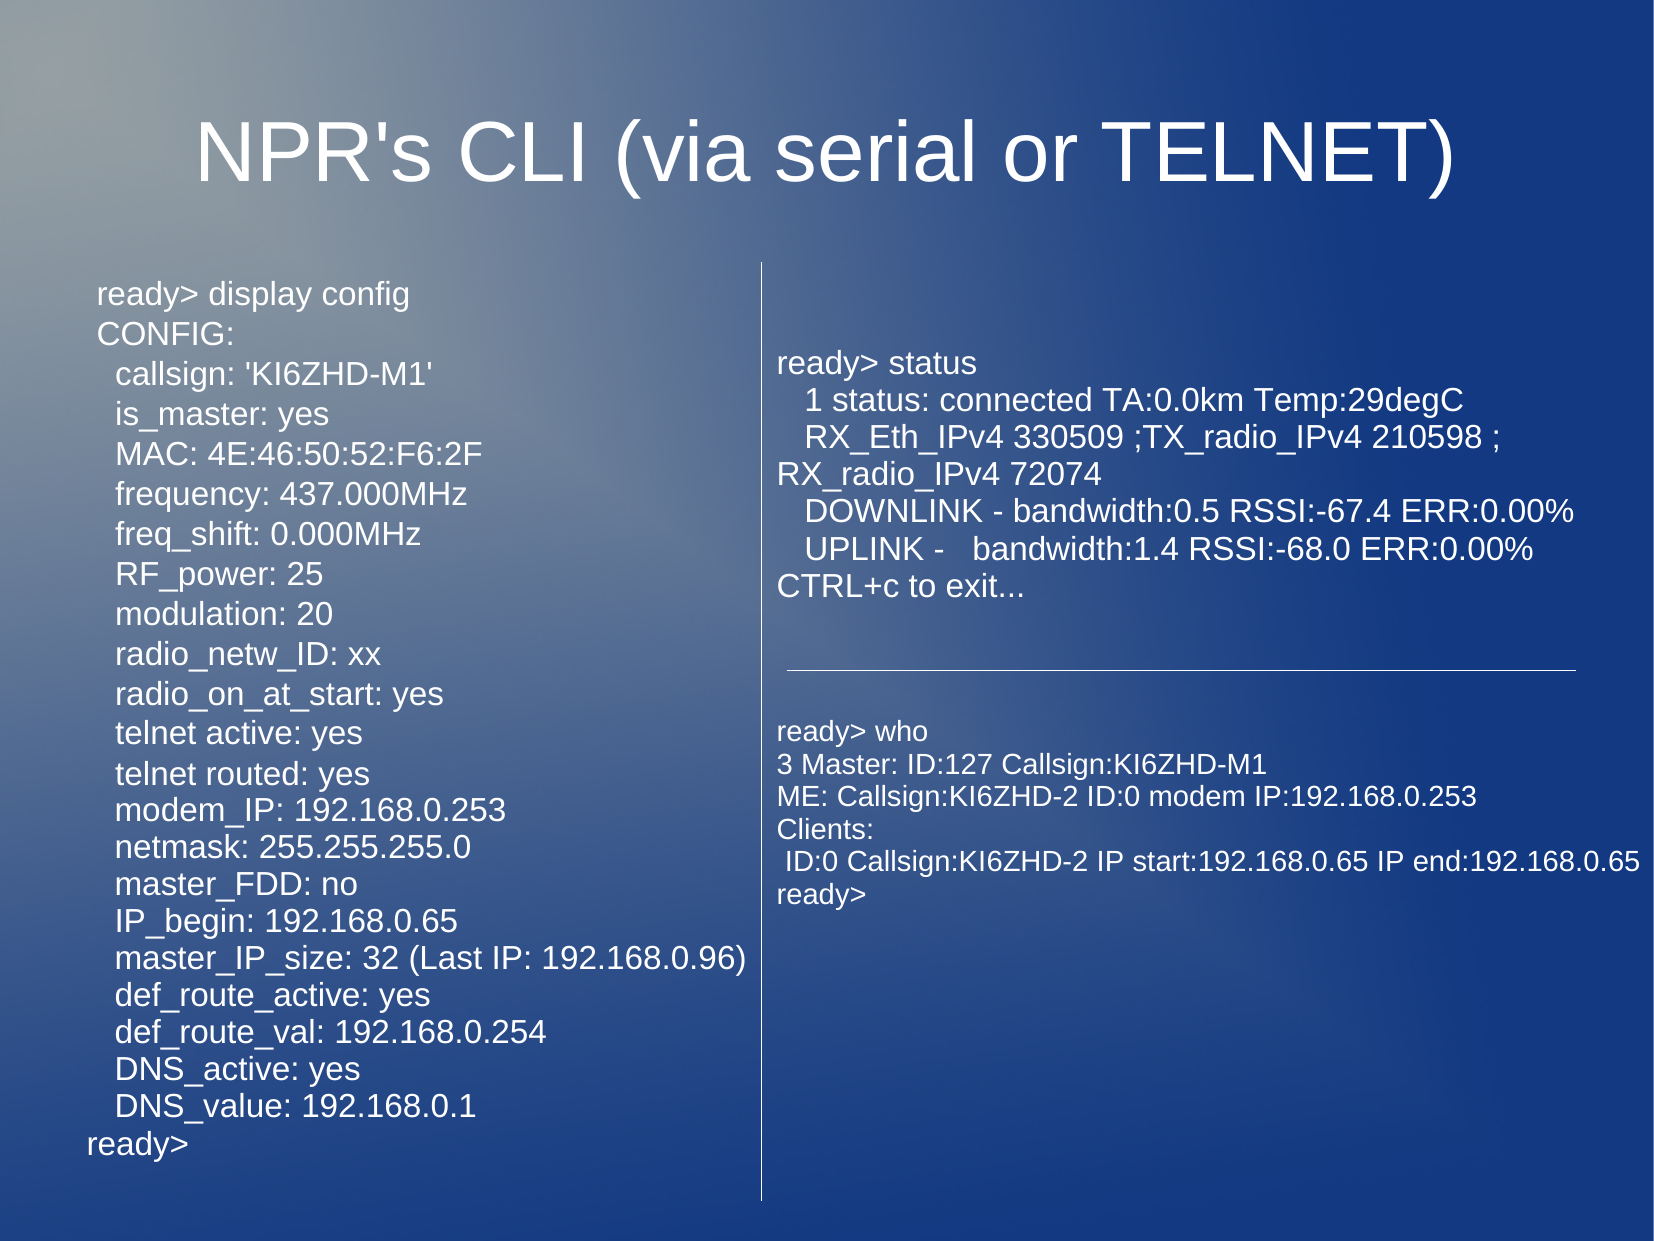

# NPR's CLI (via serial or TELNET)
ready> display config
CONFIG:
 callsign: 'KI6ZHD-M1'
 is_master: yes
 MAC: 4E:46:50:52:F6:2F
 frequency: 437.000MHz
 freq_shift: 0.000MHz
 RF_power: 25
 modulation: 20
 radio_netw_ID: xx
 radio_on_at_start: yes
 telnet active: yes
 telnet routed: yes
 modem_IP: 192.168.0.253
 netmask: 255.255.255.0
 master_FDD: no
 IP_begin: 192.168.0.65
 master_IP_size: 32 (Last IP: 192.168.0.96)
 def_route_active: yes
 def_route_val: 192.168.0.254
 DNS_active: yes
 DNS_value: 192.168.0.1
 ready>
ready> status
 1 status: connected TA:0.0km Temp:29degC
 RX_Eth_IPv4 330509 ;TX_radio_IPv4 210598 ; RX_radio_IPv4 72074
 DOWNLINK - bandwidth:0.5 RSSI:-67.4 ERR:0.00%
 UPLINK - bandwidth:1.4 RSSI:-68.0 ERR:0.00%
CTRL+c to exit...
ready> who
3 Master: ID:127 Callsign:KI6ZHD-M1
ME: Callsign:KI6ZHD-2 ID:0 modem IP:192.168.0.253
Clients:
 ID:0 Callsign:KI6ZHD-2 IP start:192.168.0.65 IP end:192.168.0.65
ready>